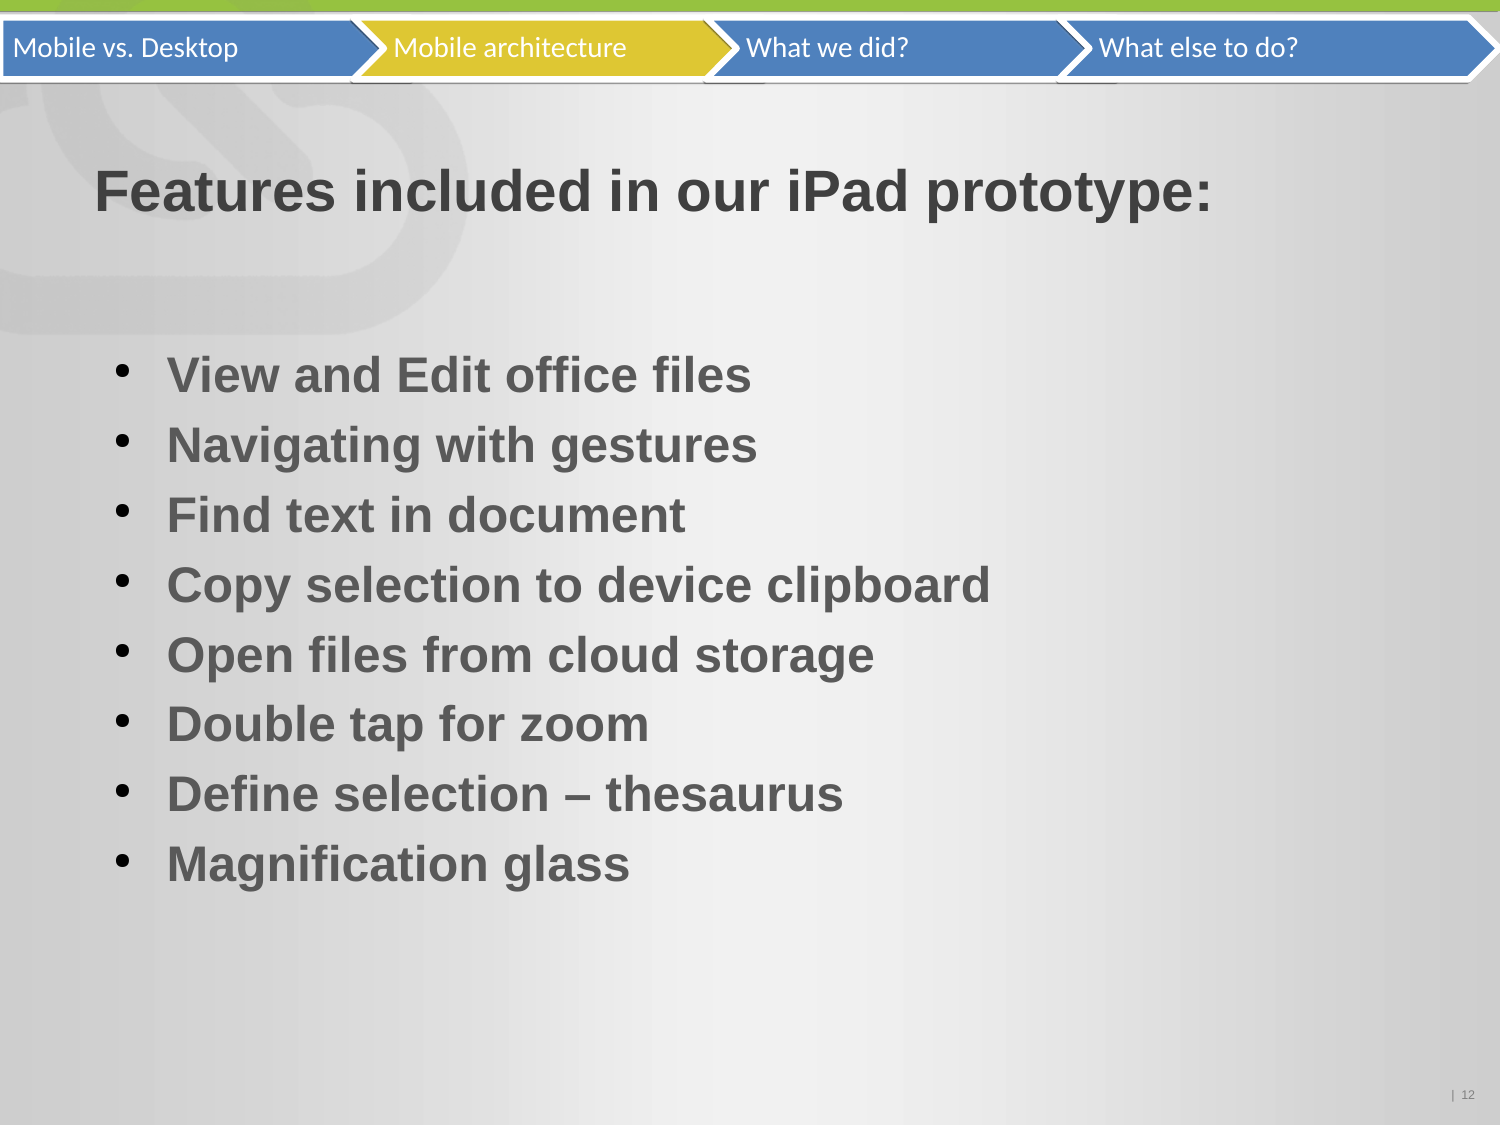

Mobile vs. Desktop
Mobile architecture
What we did?
What else to do?
# Features included in our iPad prototype:
View and Edit office files
Navigating with gestures
Find text in document
Copy selection to device clipboard
Open files from cloud storage
Double tap for zoom
Define selection – thesaurus
Magnification glass